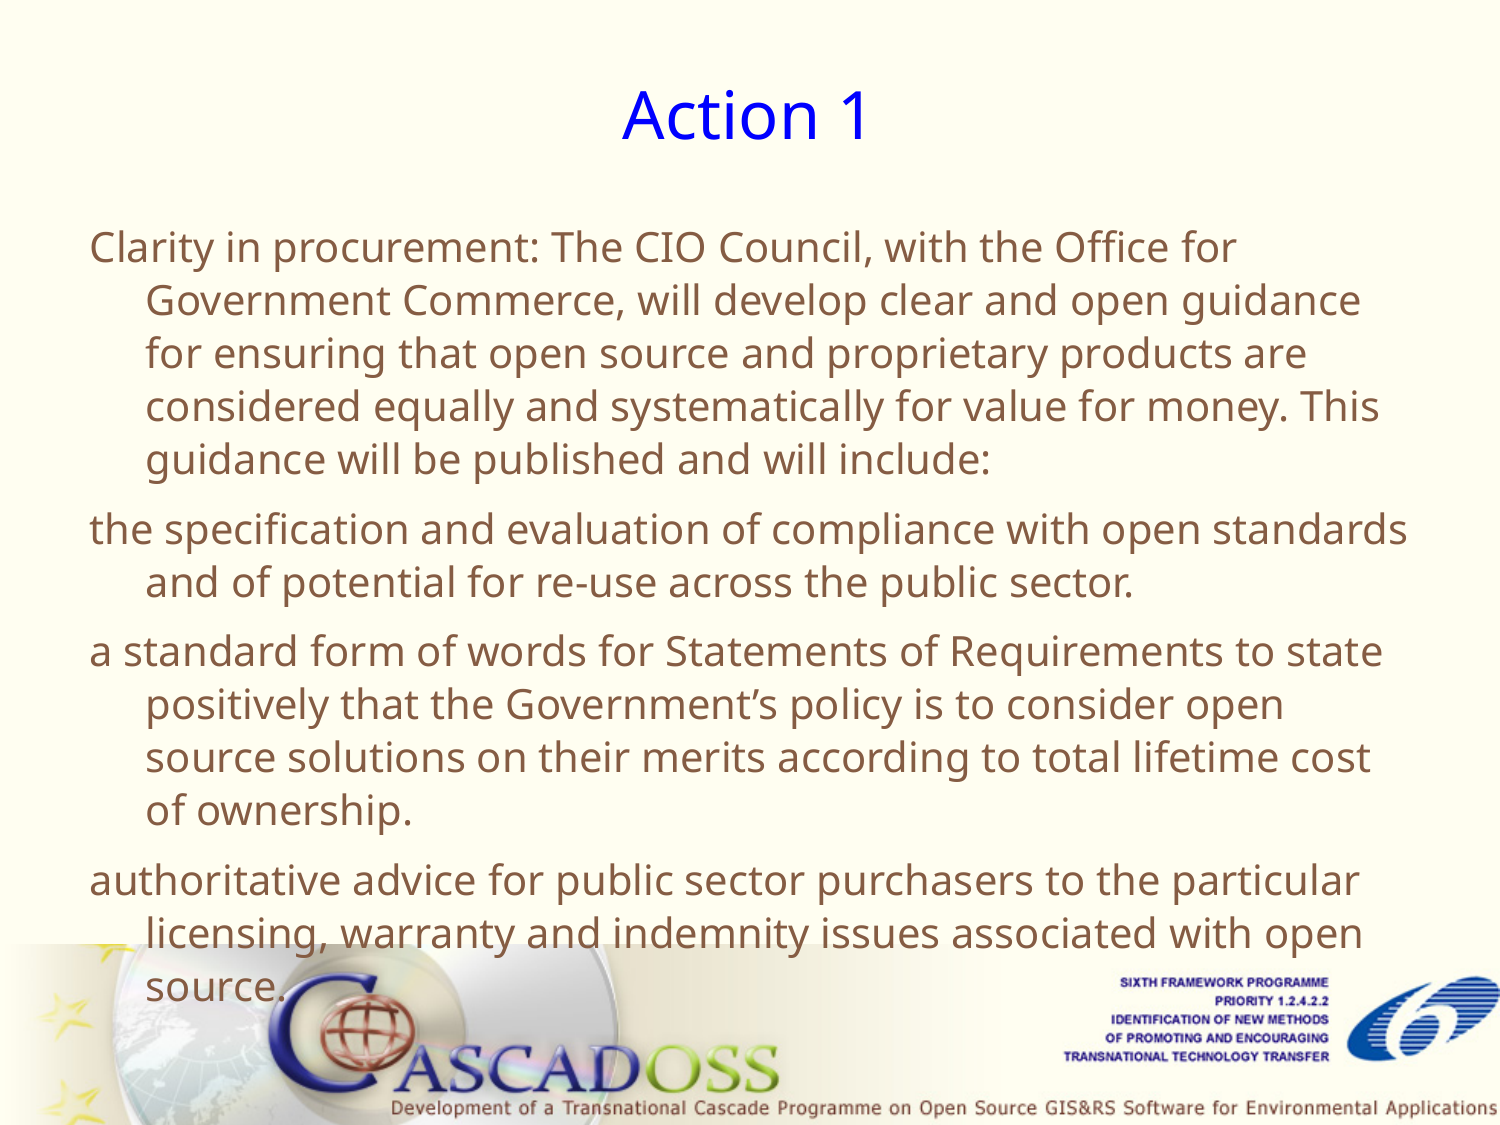

# Action 1
Clarity in procurement: The CIO Council, with the Office for Government Commerce, will develop clear and open guidance for ensuring that open source and proprietary products are considered equally and systematically for value for money. This guidance will be published and will include:
the specification and evaluation of compliance with open standards and of potential for re-use across the public sector.
a standard form of words for Statements of Requirements to state positively that the Government’s policy is to consider open source solutions on their merits according to total lifetime cost of ownership.
authoritative advice for public sector purchasers to the particular licensing, warranty and indemnity issues associated with open source.